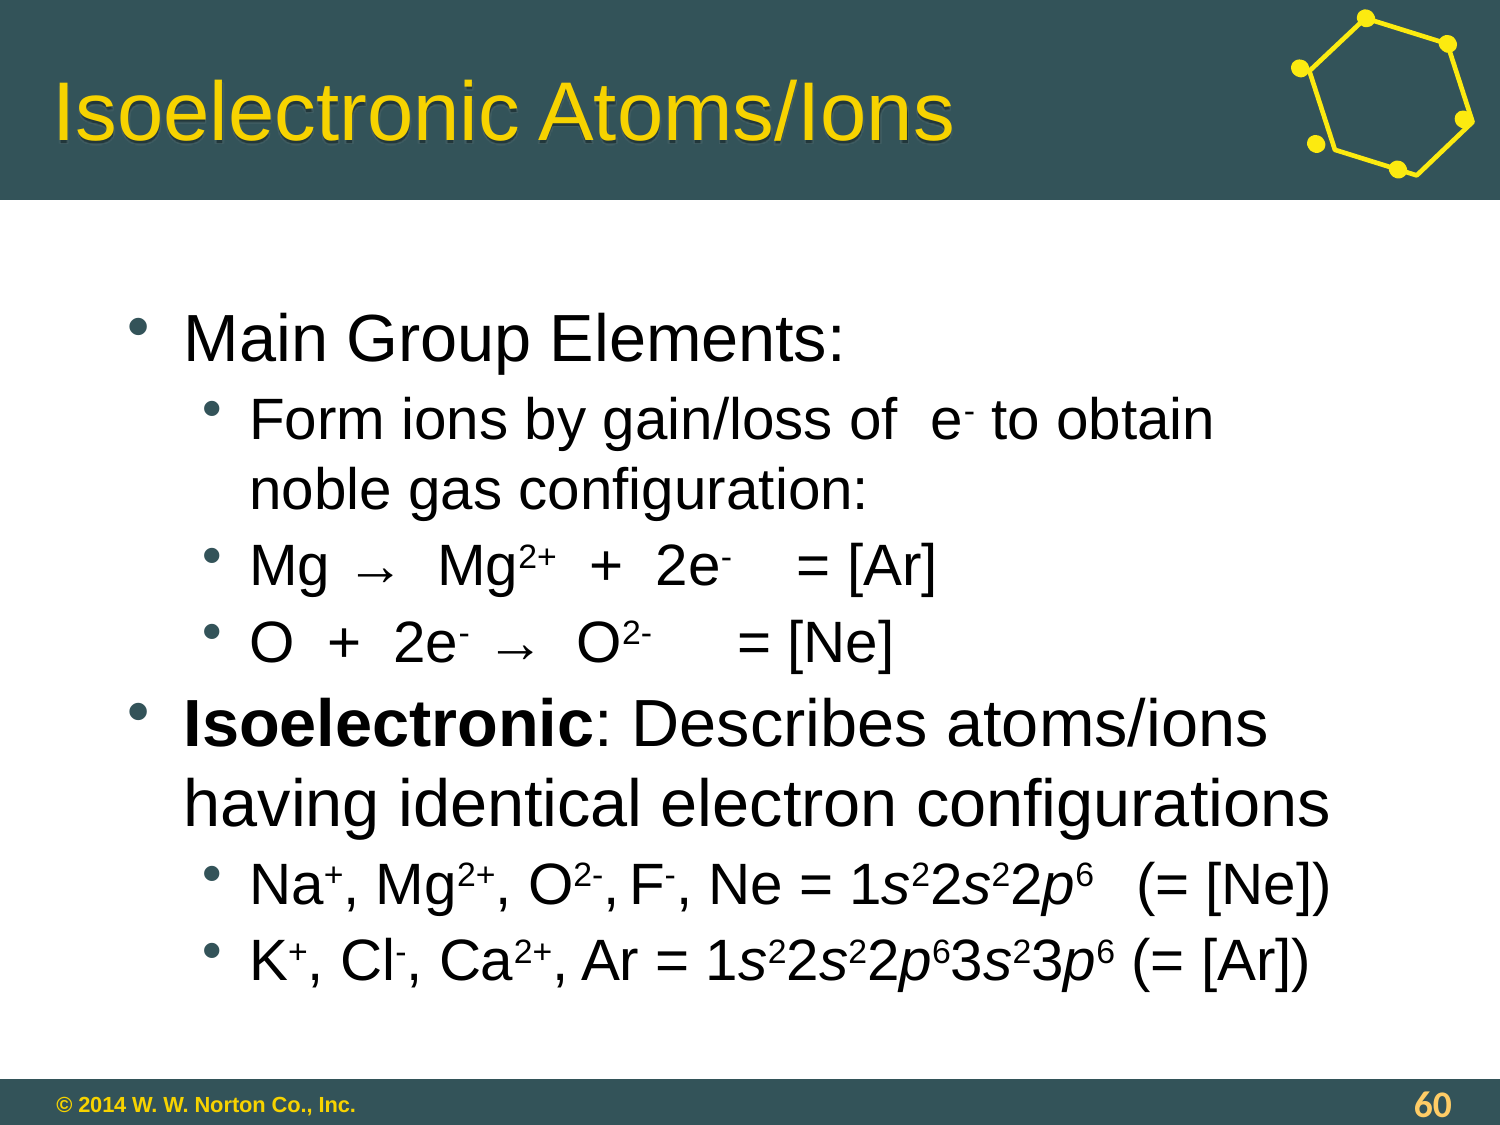

Isoelectronic Atoms/Ions
# Main Group Elements:
Form ions by gain/loss of e- to obtain noble gas configuration:
Mg → Mg2+ + 2e- = [Ar]
O + 2e- → O2-	 = [Ne]
Isoelectronic: Describes atoms/ions having identical electron configurations
Na+, Mg2+, O2-, F-, Ne = 1s22s22p6 (= [Ne])
K+, Cl-, Ca2+, Ar = 1s22s22p63s23p6 (= [Ar])